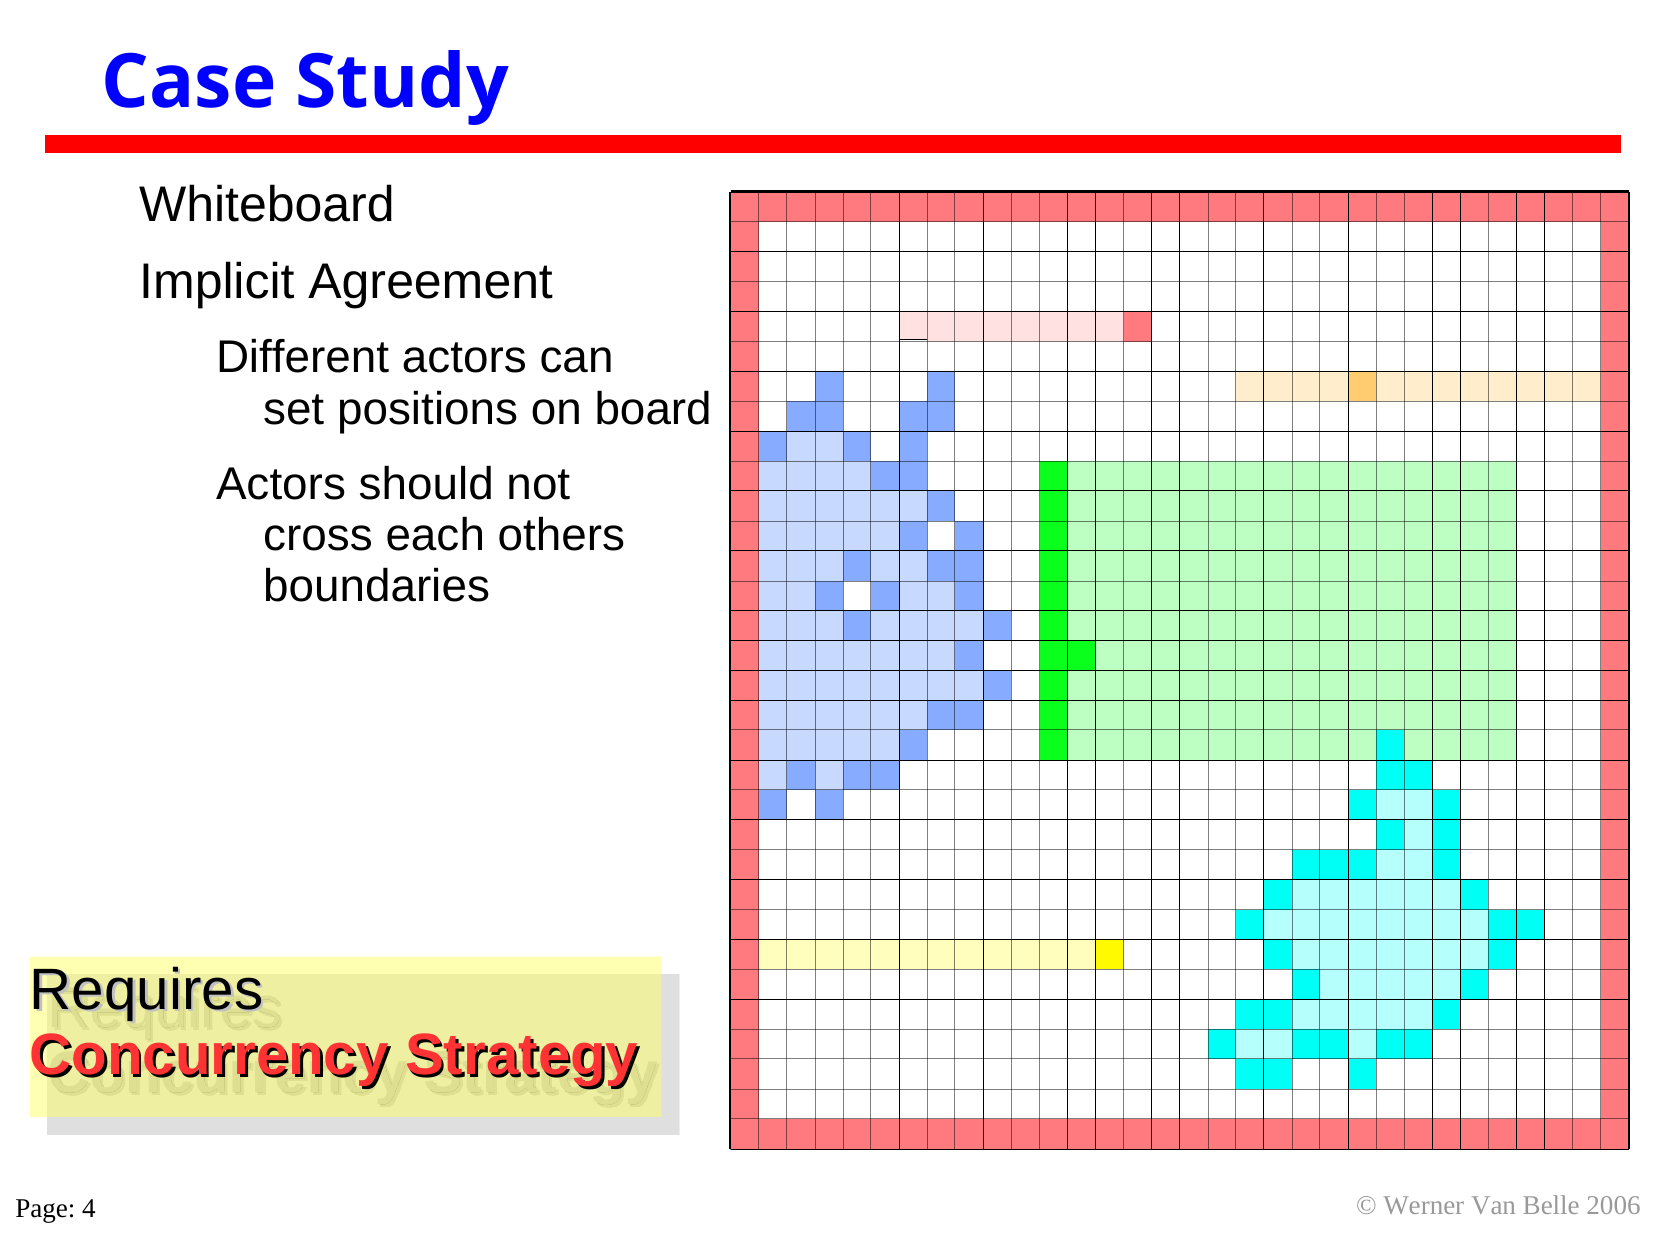

# Case Study
Whiteboard
Implicit Agreement
Different actors can
set positions on board
Actors should not
cross each others
boundaries
Requires
Concurrency Strategy